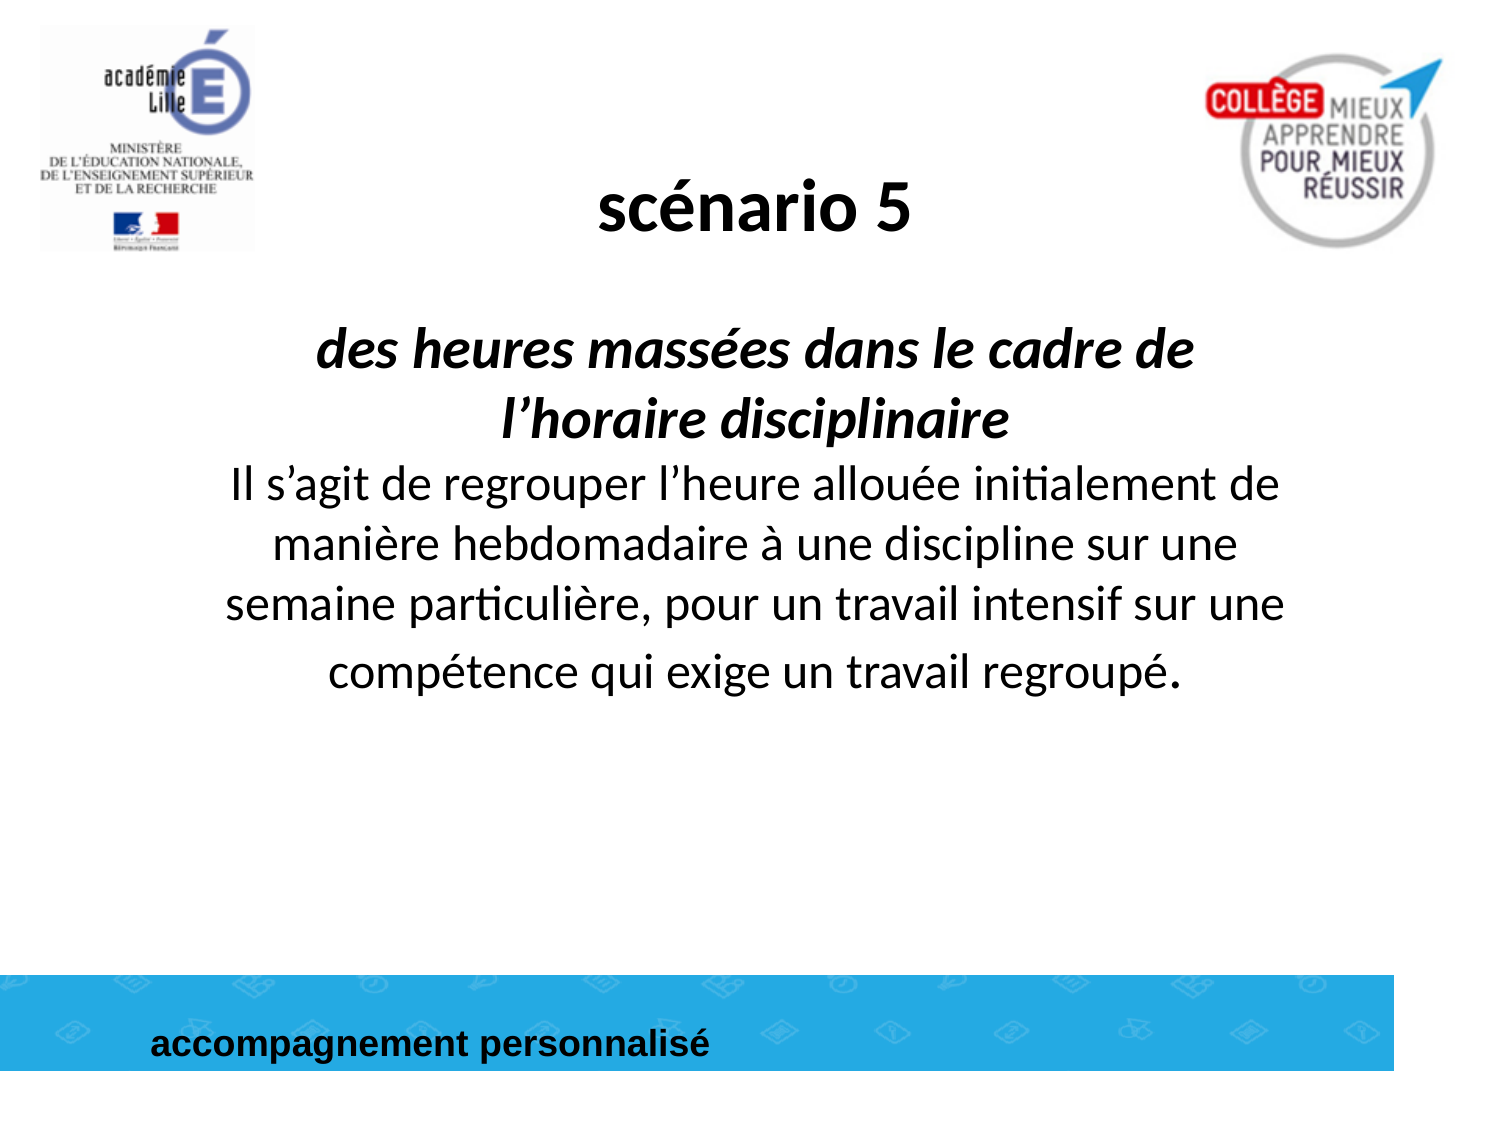

scénario 5
# des heures massées dans le cadre de l’horaire disciplinaire Il s’agit de regrouper l’heure allouée initialement de manière hebdomadaire à une discipline sur une semaine particulière, pour un travail intensif sur une compétence qui exige un travail regroupé.
accompagnement personnalisé